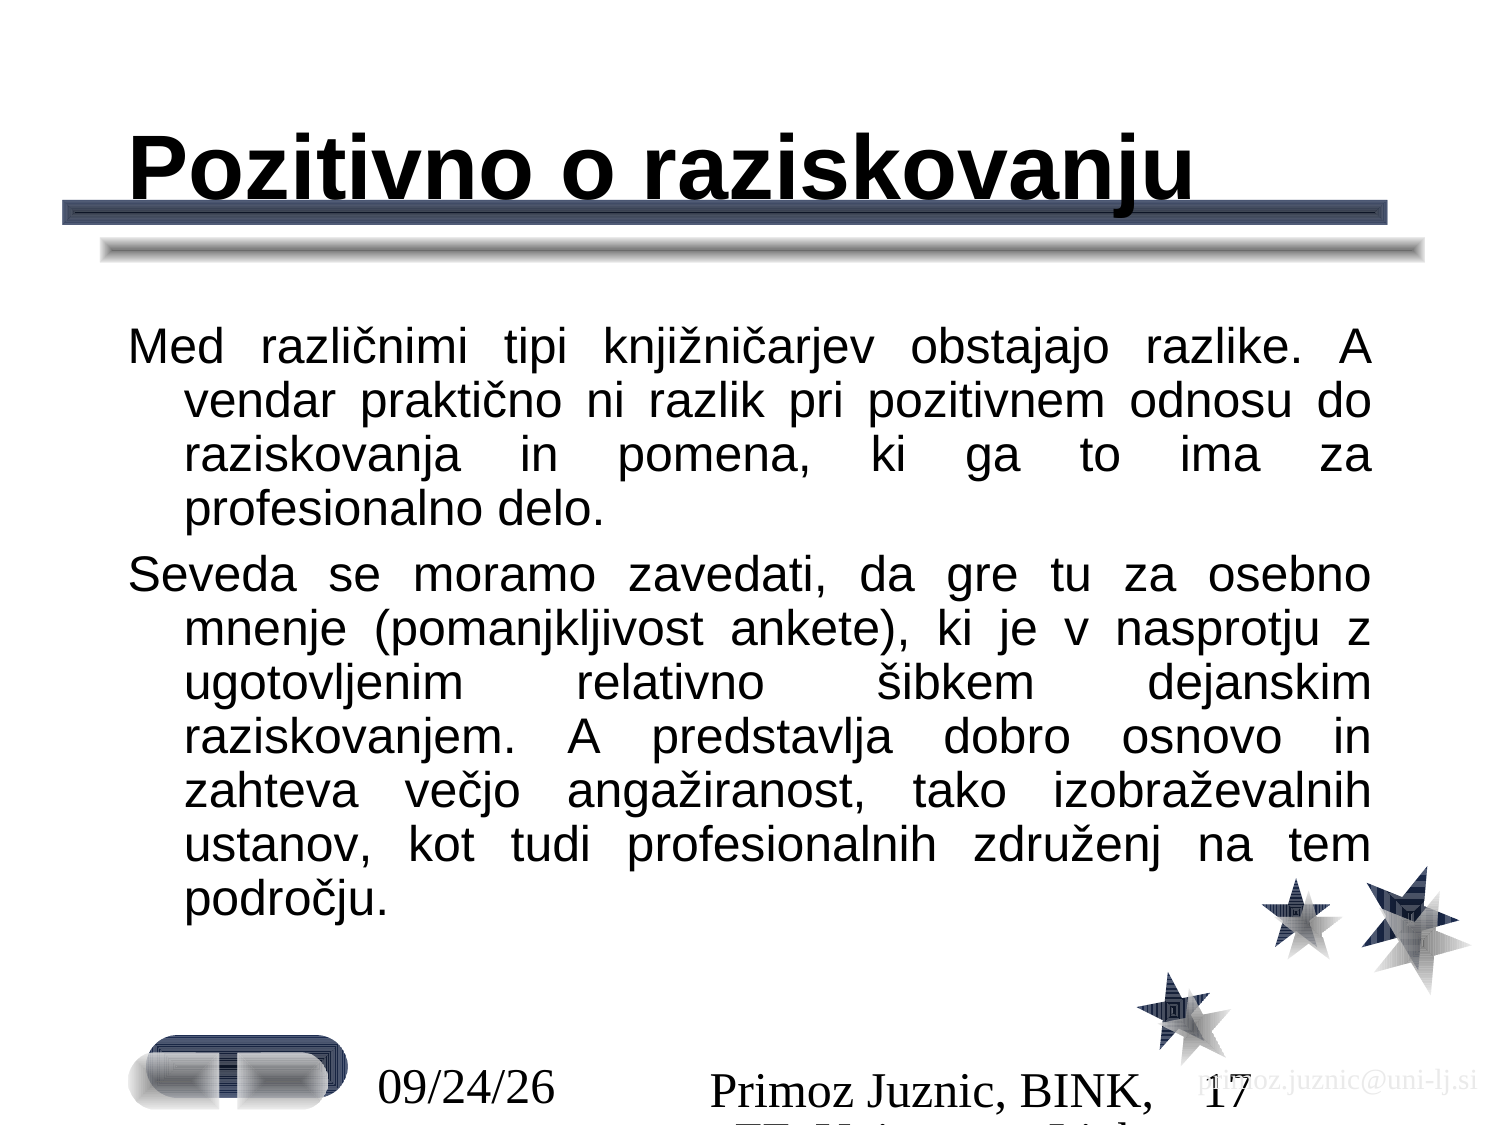

# Pozitivno o raziskovanju
Med različnimi tipi knjižničarjev obstajajo razlike. A vendar praktično ni razlik pri pozitivnem odnosu do raziskovanja in pomena, ki ga to ima za profesionalno delo.
Seveda se moramo zavedati, da gre tu za osebno mnenje (pomanjkljivost ankete), ki je v nasprotju z ugotovljenim relativno šibkem dejanskim raziskovanjem. A predstavlja dobro osnovo in zahteva večjo angažiranost, tako izobraževalnih ustanov, kot tudi profesionalnih združenj na tem področju.
Primoz Juznic, BINK, FF, Univerza v Ljubljani
17